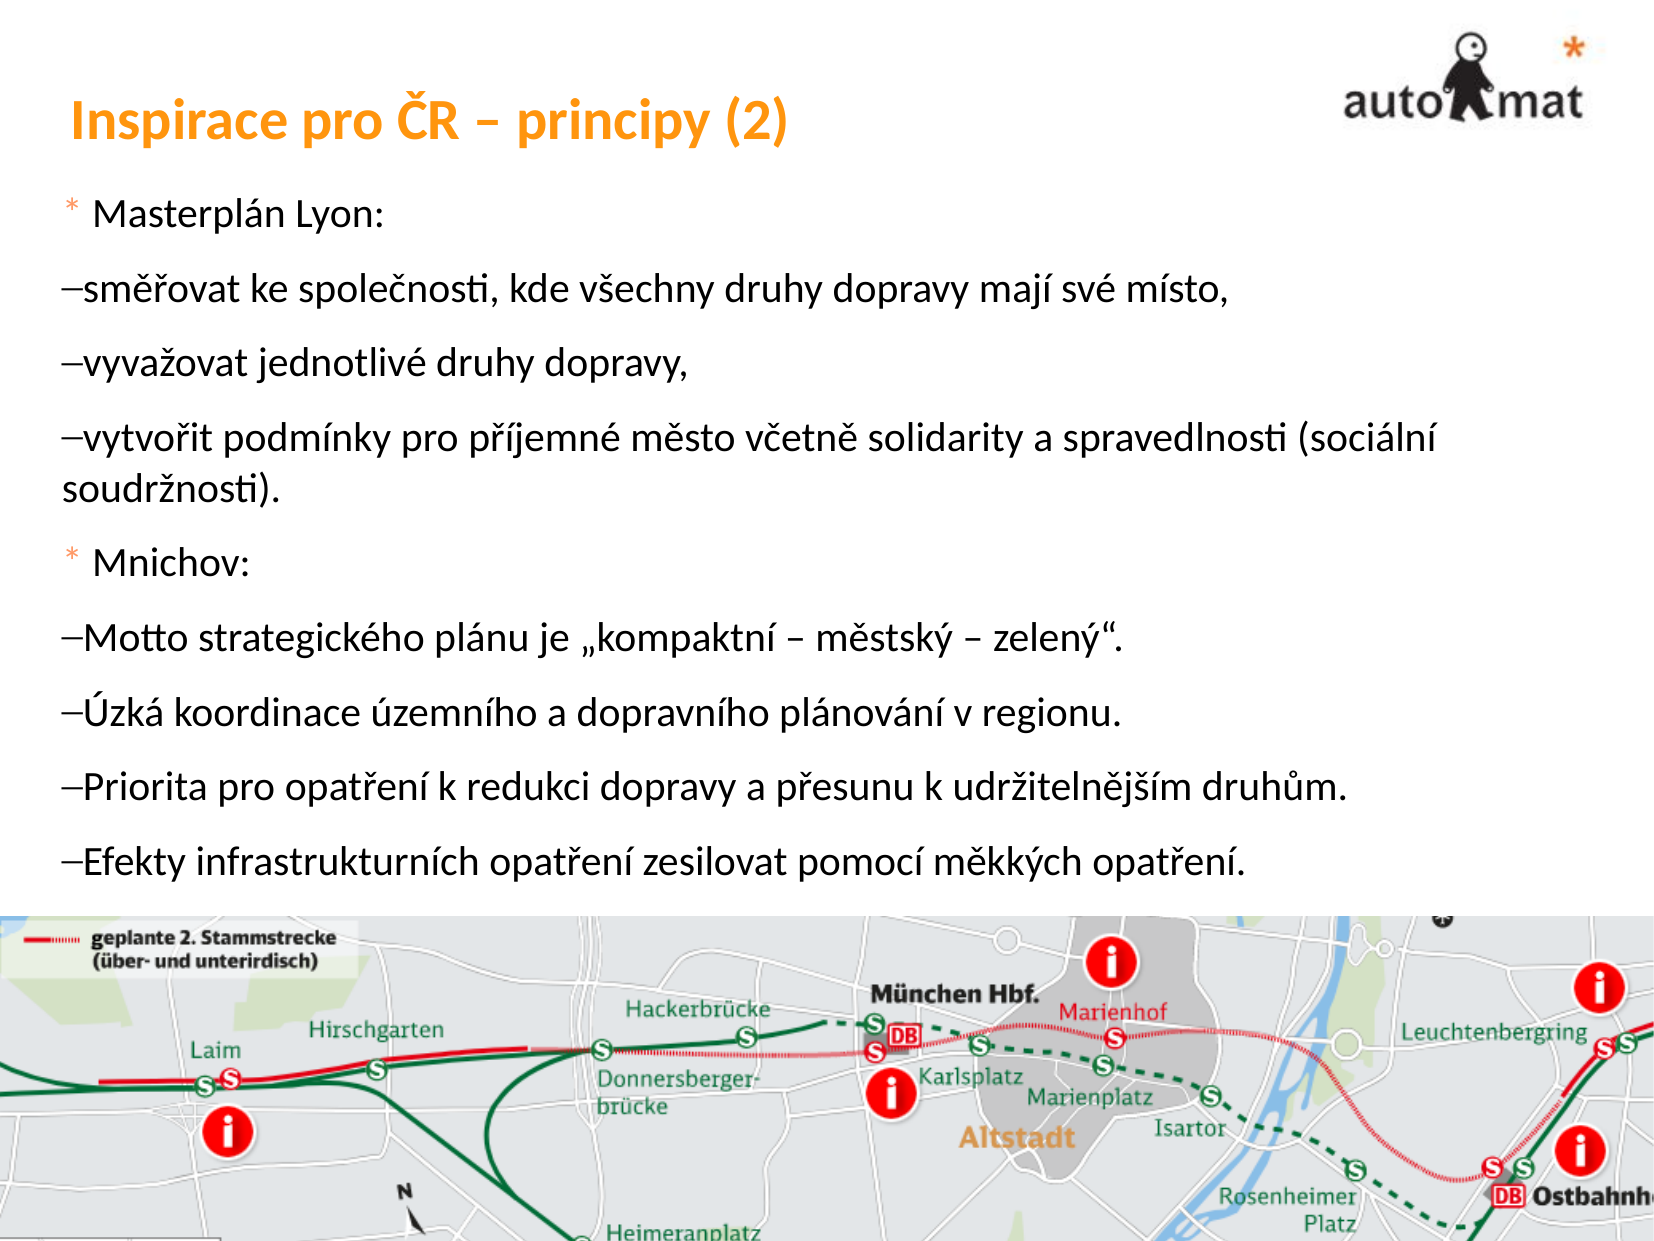

Inspirace pro ČR – principy (2)
* Masterplán Lyon:
směřovat ke společnosti, kde všechny druhy dopravy mají své místo,
vyvažovat jednotlivé druhy dopravy,
vytvořit podmínky pro příjemné město včetně solidarity a spravedlnosti (sociální soudržnosti).
* Mnichov:
Motto strategického plánu je „kompaktní – městský – zelený“.
Úzká koordinace územního a dopravního plánování v regionu.
Priorita pro opatření k redukci dopravy a přesunu k udržitelnějším druhům.
Efekty infrastrukturních opatření zesilovat pomocí měkkých opatření.